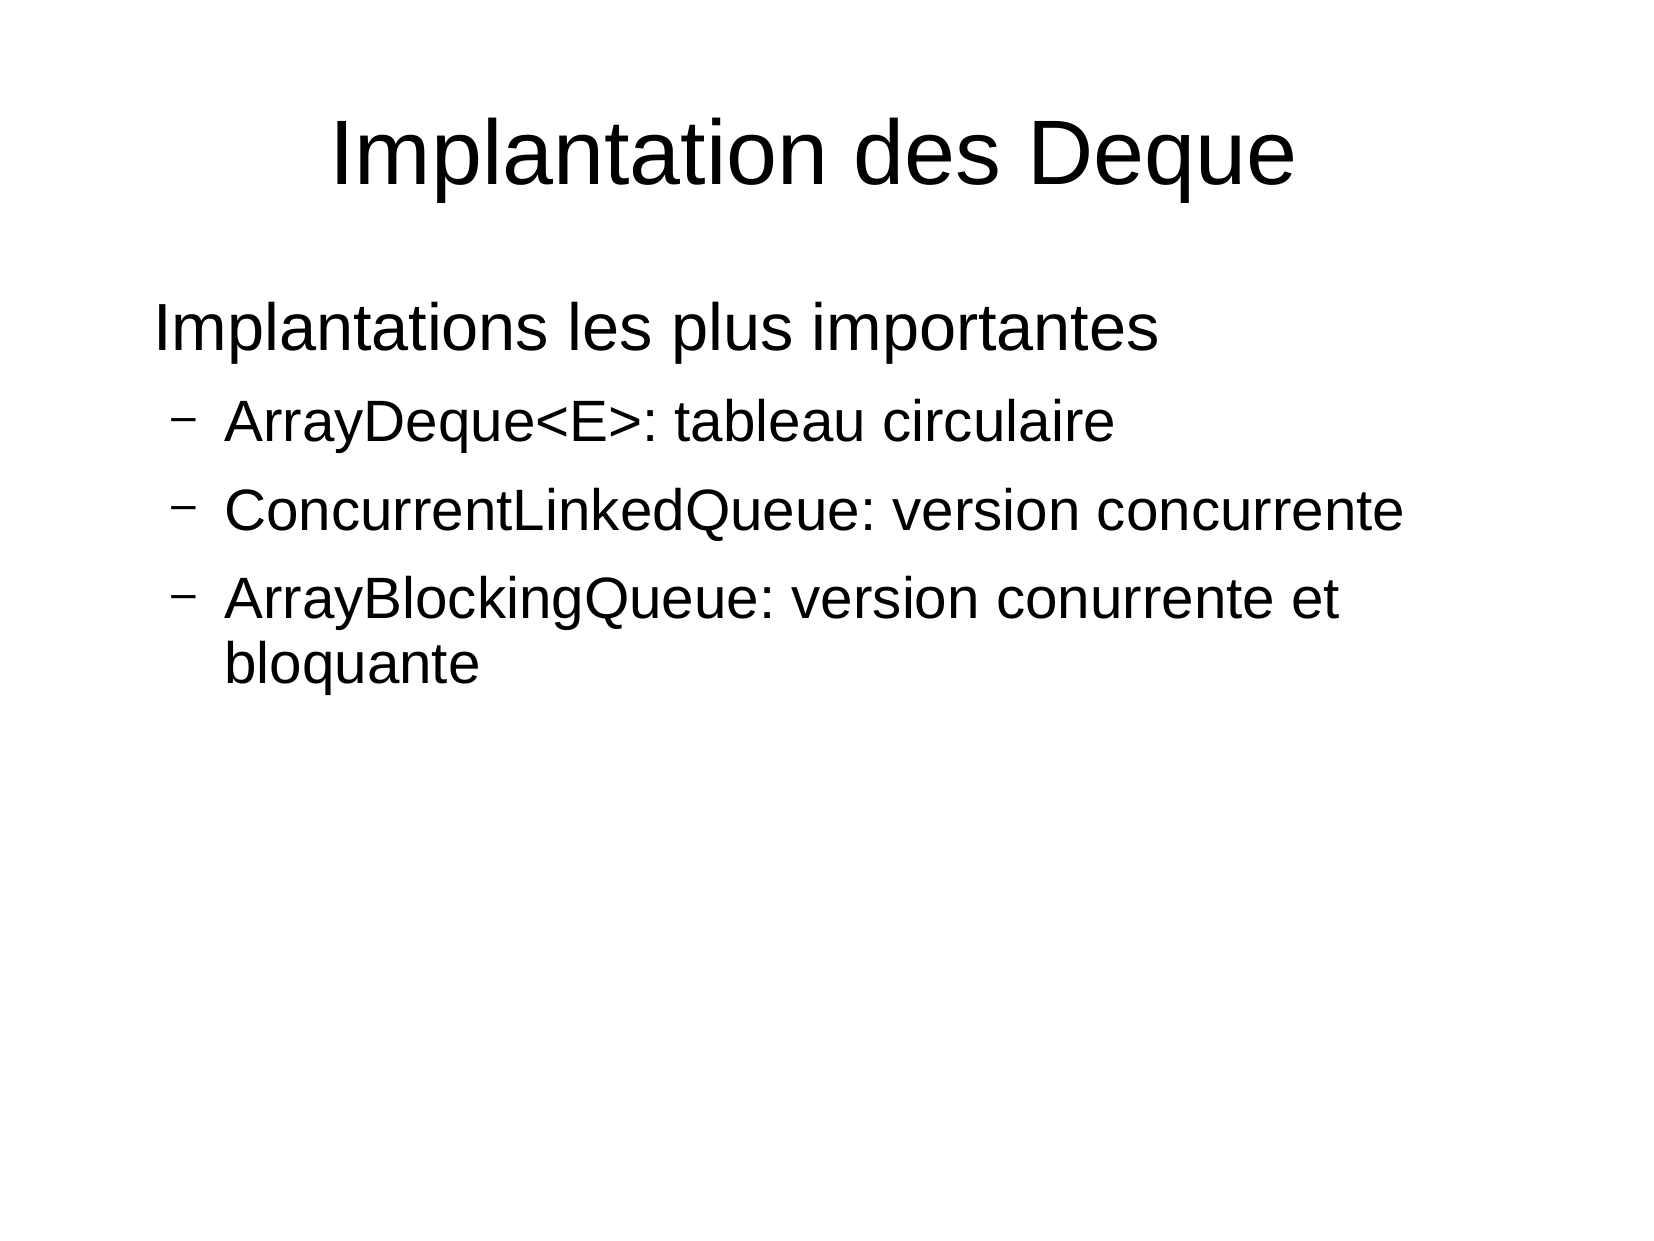

# Implantation des Deque
Implantations les plus importantes
ArrayDeque<E>: tableau circulaire
ConcurrentLinkedQueue: version concurrente
ArrayBlockingQueue: version conurrente et bloquante